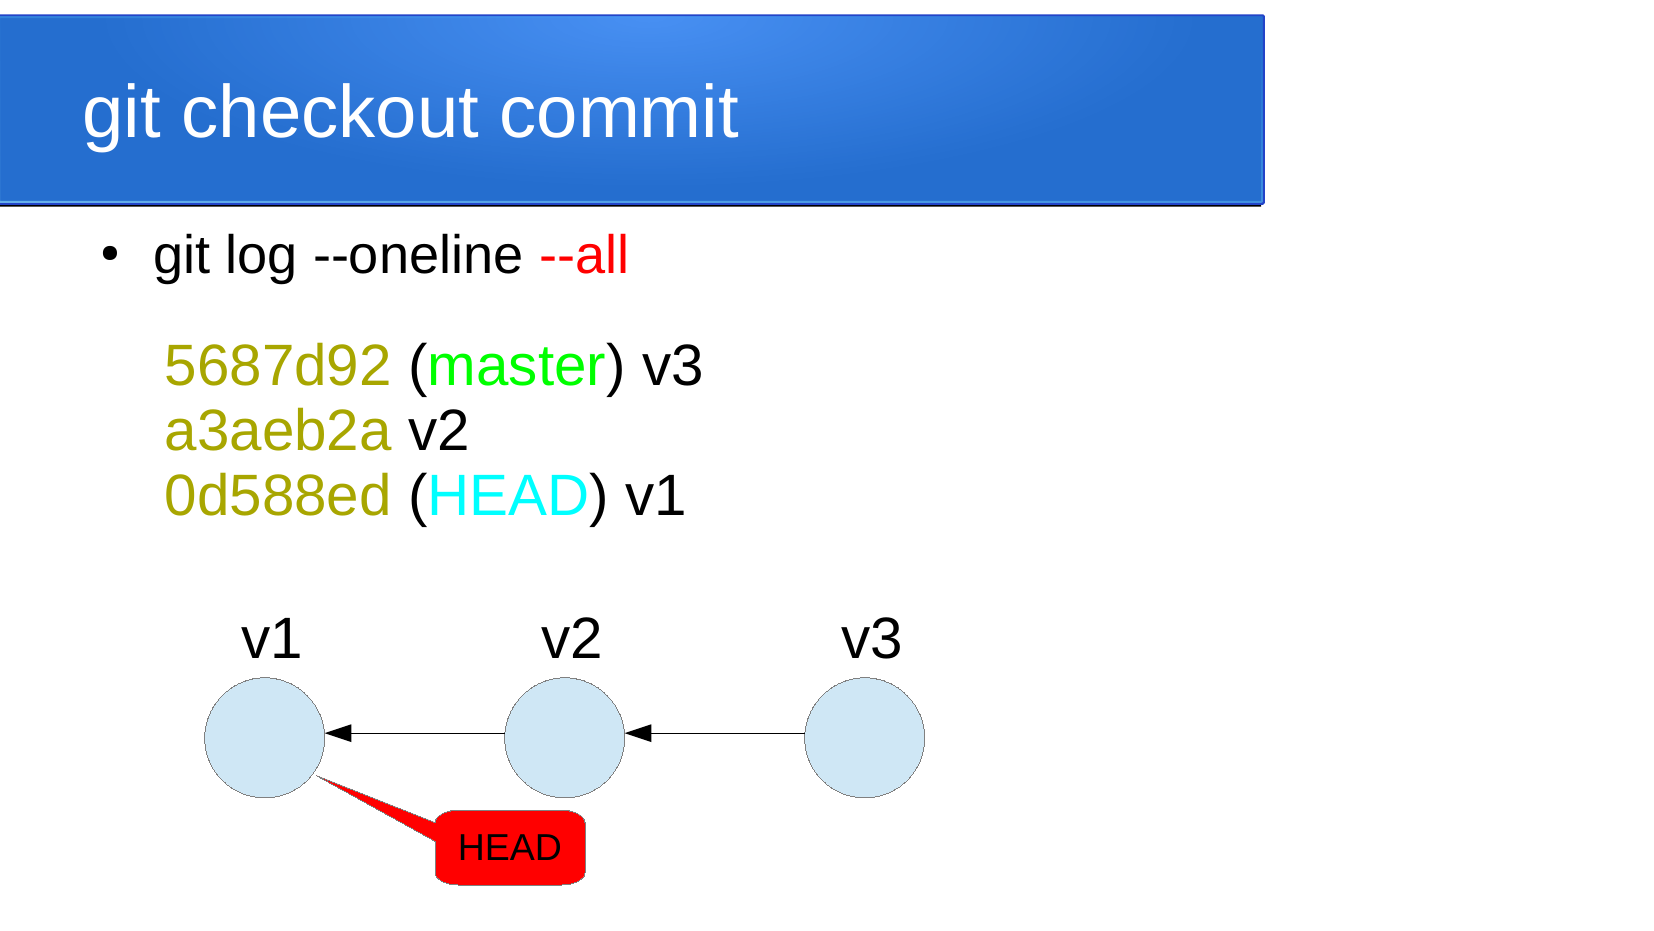

# git checkout commit
git log --oneline --all
5687d92 (master) v3
a3aeb2a v2
0d588ed (HEAD) v1
v1
v2
v3
 HEAD